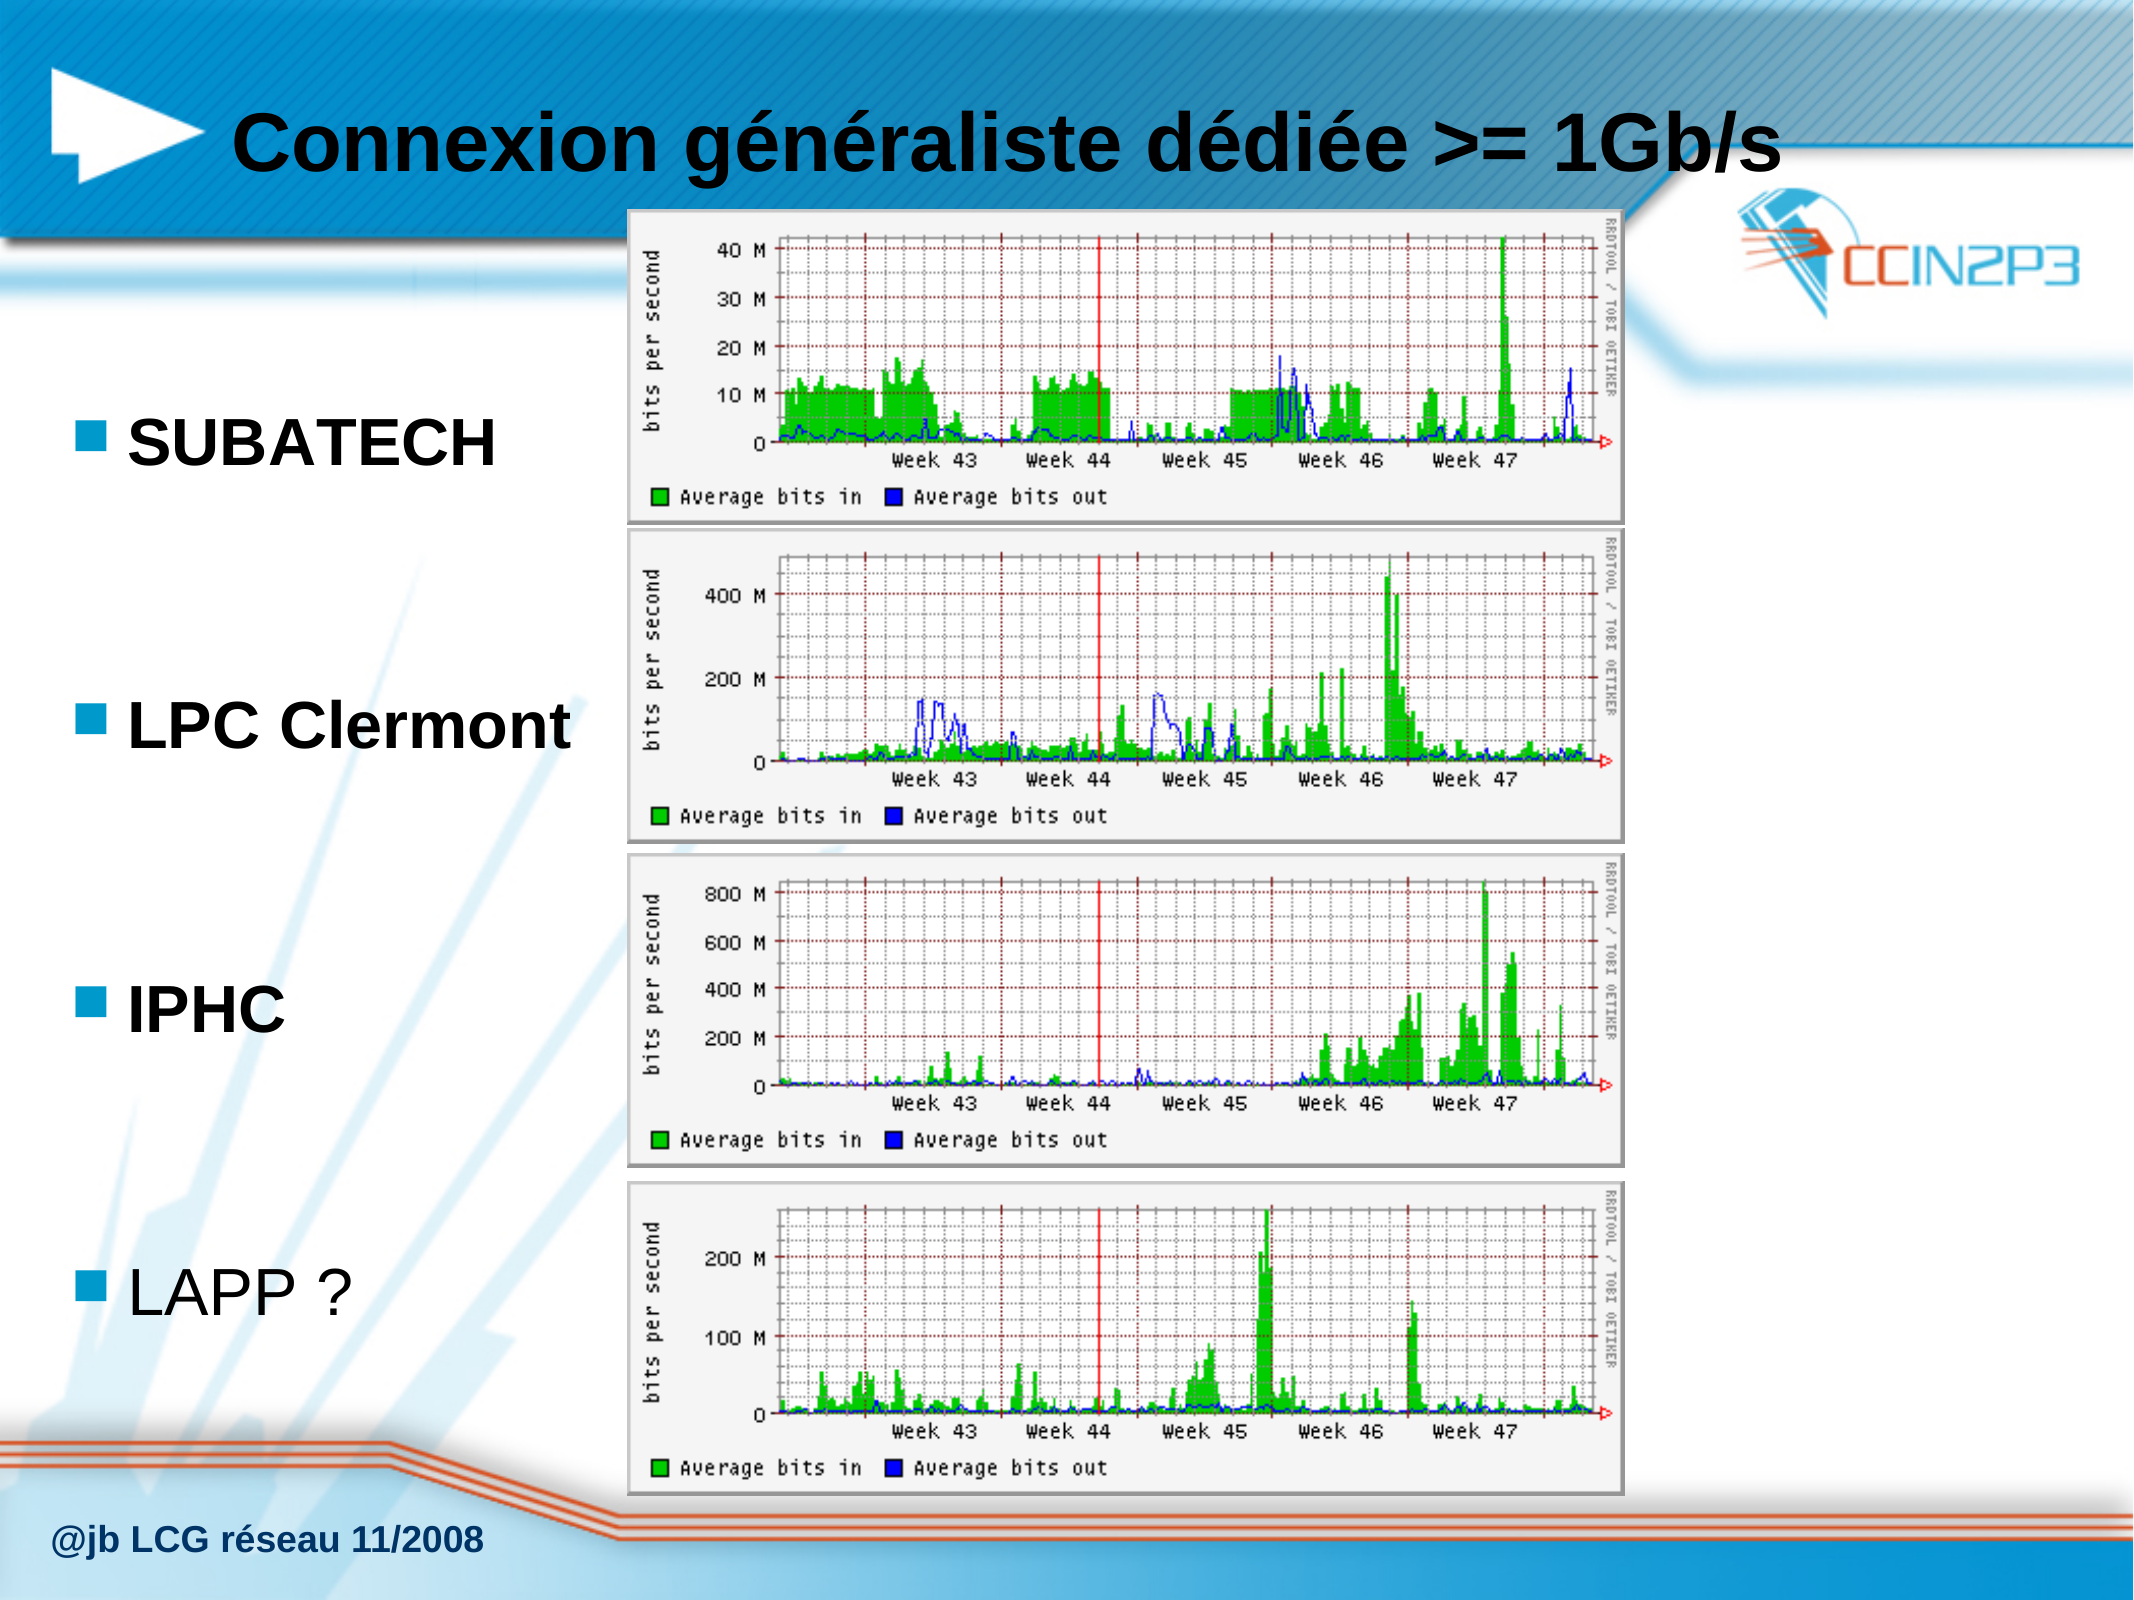

# Connexion généraliste dédiée >= 1Gb/s
SUBATECH
LPC Clermont
IPHC
LAPP ?
17
Votre Nom